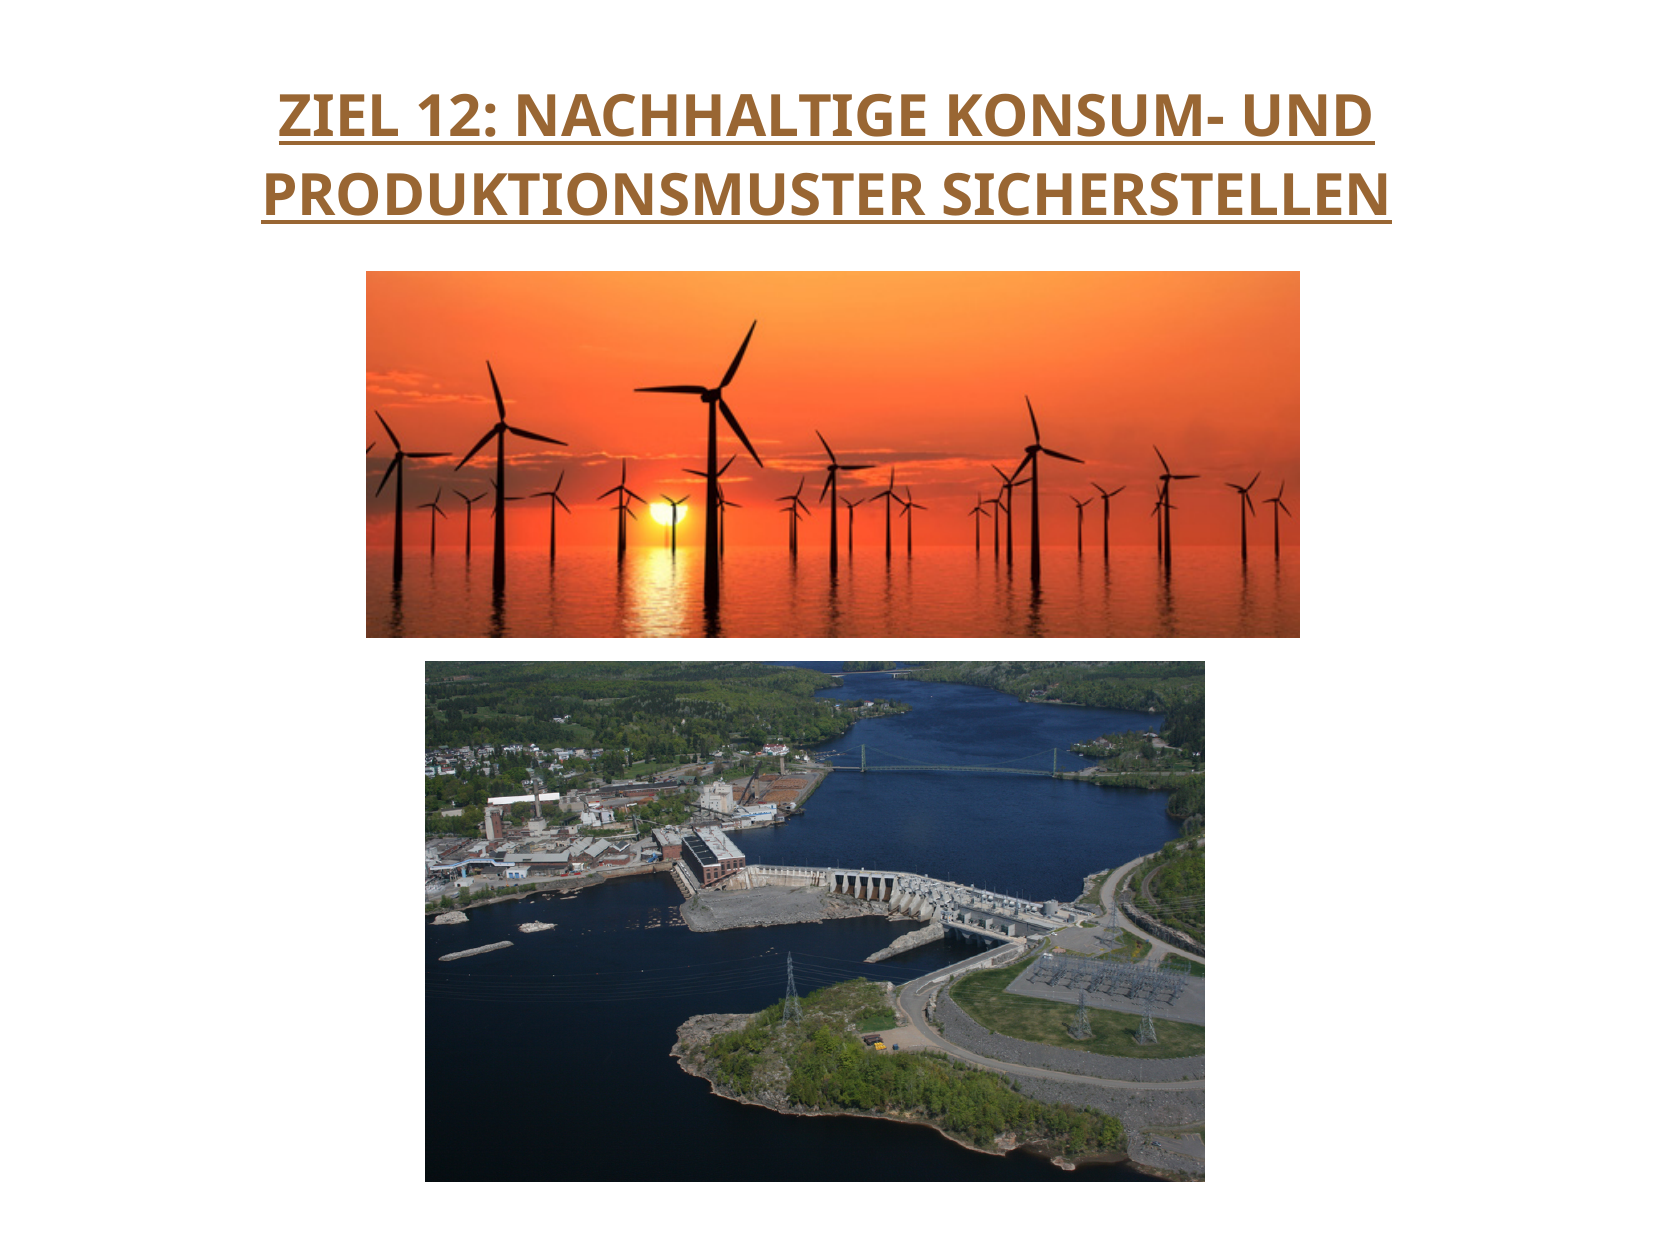

# ZIEL 12: NACHHALTIGE KONSUM- UND PRODUKTIONSMUSTER SICHERSTELLEN